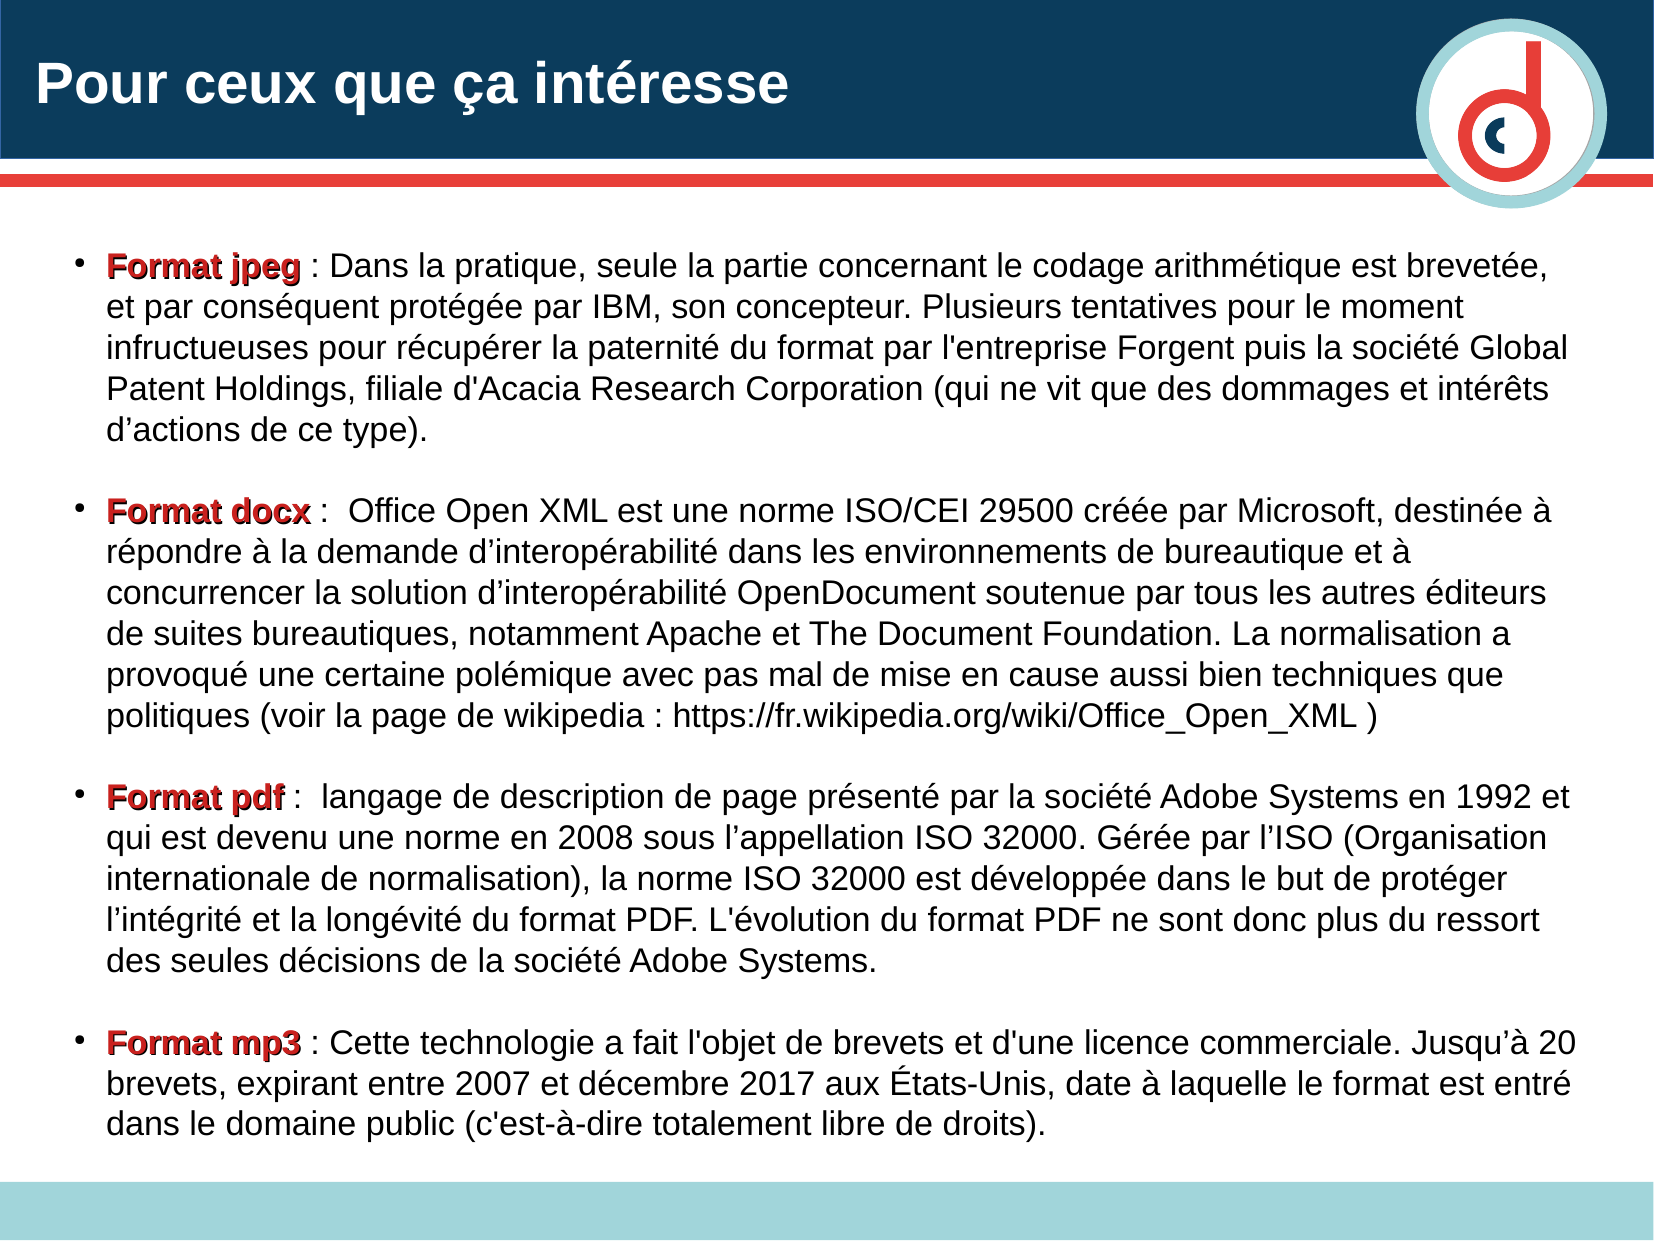

# Pour ceux que ça intéresse
Format jpeg : Dans la pratique, seule la partie concernant le codage arithmétique est brevetée, et par conséquent protégée par IBM, son concepteur. Plusieurs tentatives pour le moment infructueuses pour récupérer la paternité du format par l'entreprise Forgent puis la société Global Patent Holdings, filiale d'Acacia Research Corporation (qui ne vit que des dommages et intérêts d’actions de ce type).
Format docx : Office Open XML est une norme ISO/CEI 29500 créée par Microsoft, destinée à répondre à la demande d’interopérabilité dans les environnements de bureautique et à concurrencer la solution d’interopérabilité OpenDocument soutenue par tous les autres éditeurs de suites bureautiques, notamment Apache et The Document Foundation. La normalisation a provoqué une certaine polémique avec pas mal de mise en cause aussi bien techniques que politiques (voir la page de wikipedia : https://fr.wikipedia.org/wiki/Office_Open_XML )
Format pdf : langage de description de page présenté par la société Adobe Systems en 1992 et qui est devenu une norme en 2008 sous l’appellation ISO 32000. Gérée par l’ISO (Organisation internationale de normalisation), la norme ISO 32000 est développée dans le but de protéger l’intégrité et la longévité du format PDF. L'évolution du format PDF ne sont donc plus du ressort des seules décisions de la société Adobe Systems.
Format mp3 : Cette technologie a fait l'objet de brevets et d'une licence commerciale. Jusqu’à 20 brevets, expirant entre 2007 et décembre 2017 aux États-Unis, date à laquelle le format est entré dans le domaine public (c'est-à-dire totalement libre de droits).